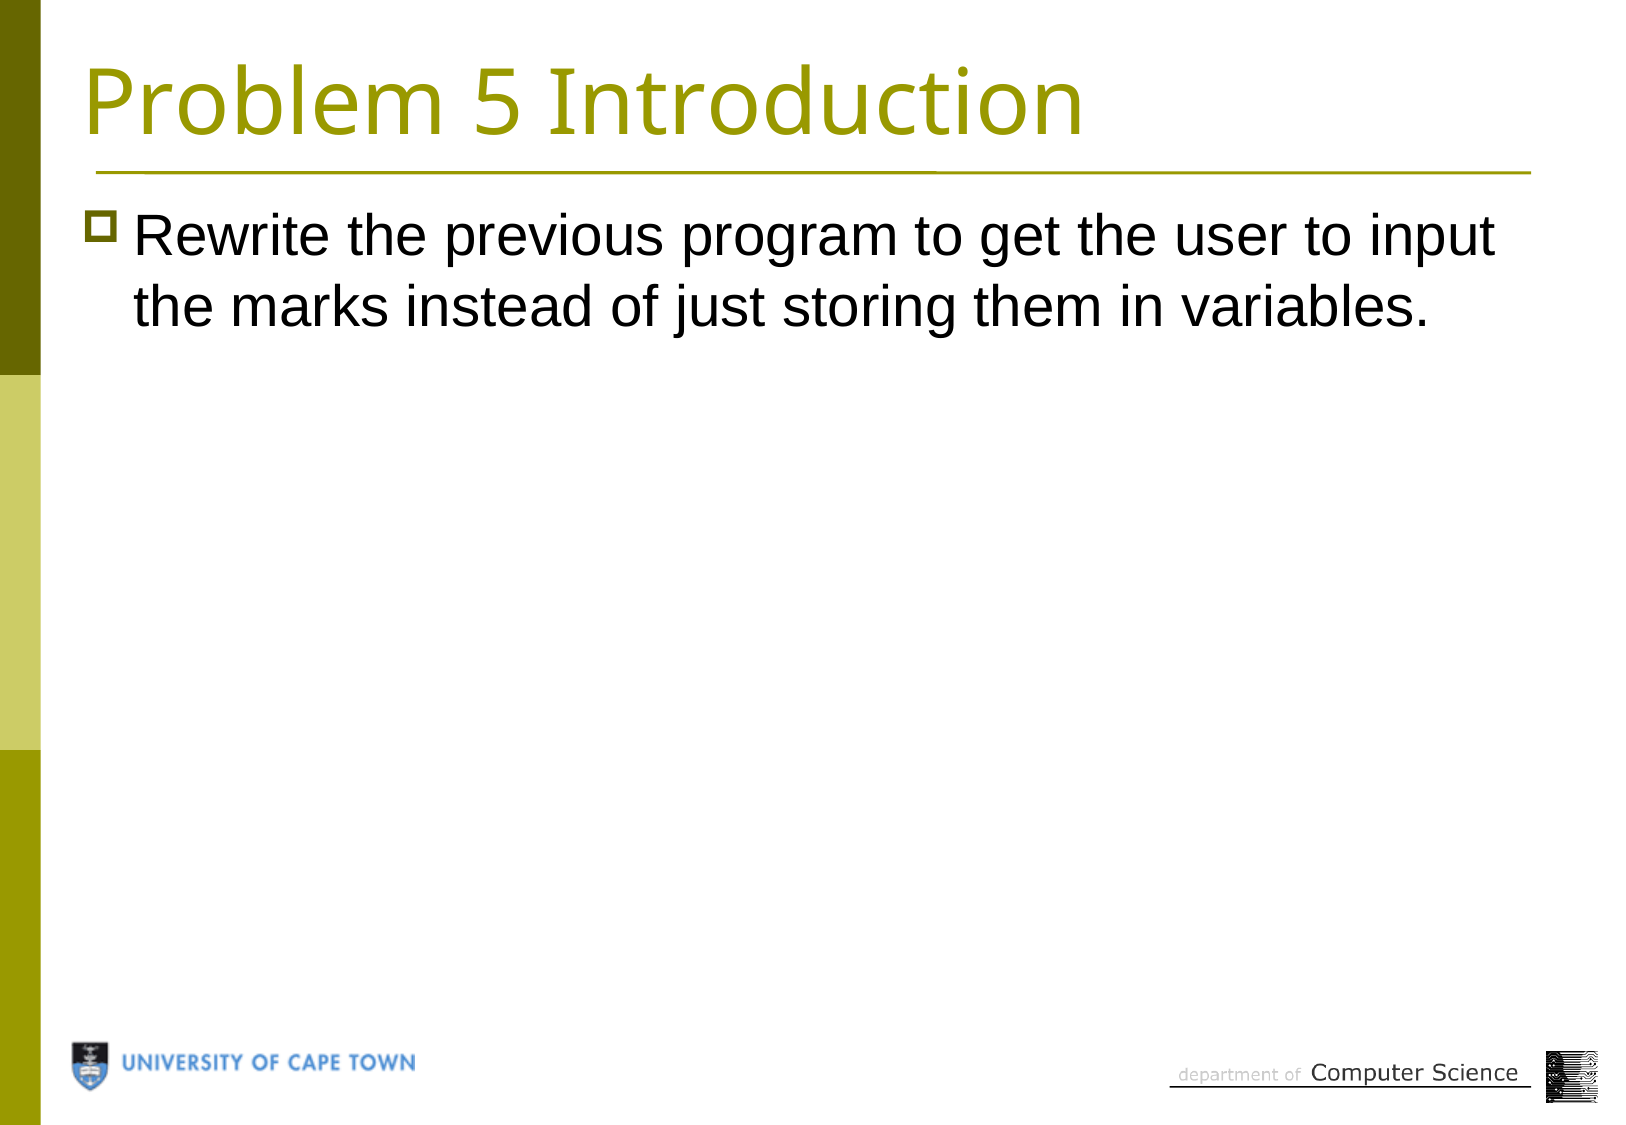

# Problem 5 Introduction
Rewrite the previous program to get the user to input the marks instead of just storing them in variables.